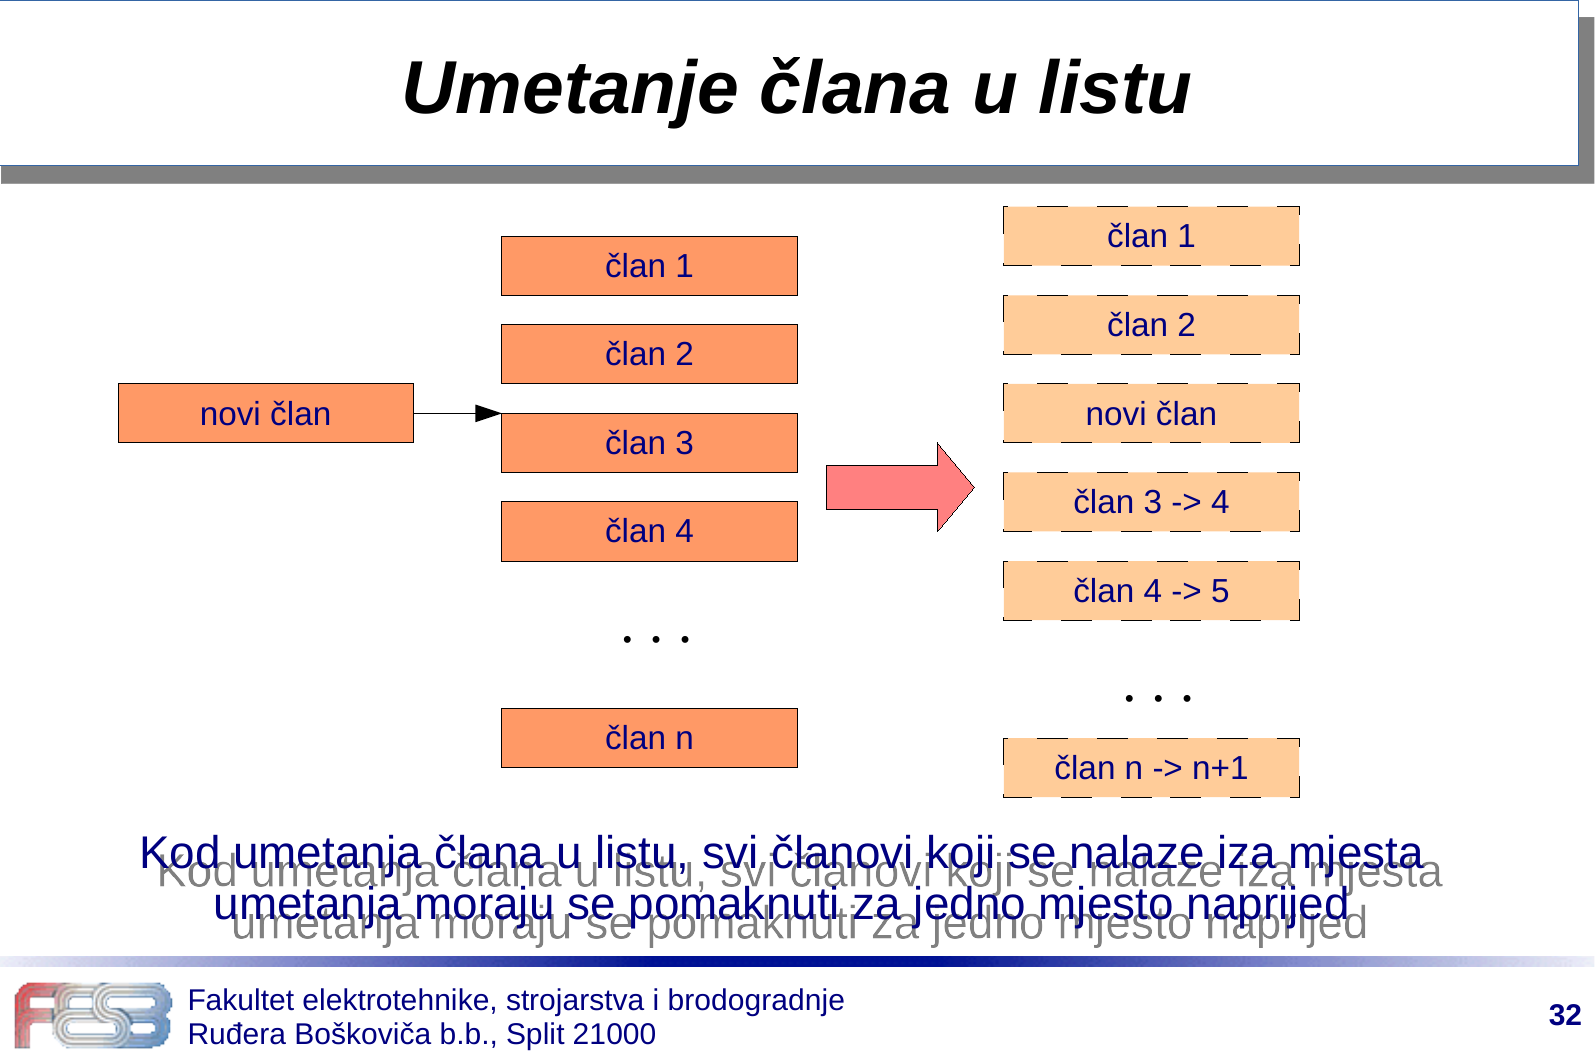

# Umetanje člana u listu
član 1
član 1
član 2
član 2
novi član
novi član
član 3
član 3 -> 4
član 4
član 4 -> 5
. . .
. . .
član n
član n -> n+1
Kod umetanja člana u listu, svi članovi koji se nalaze iza mjesta
umetanja moraju se pomaknuti za jedno mjesto naprijed